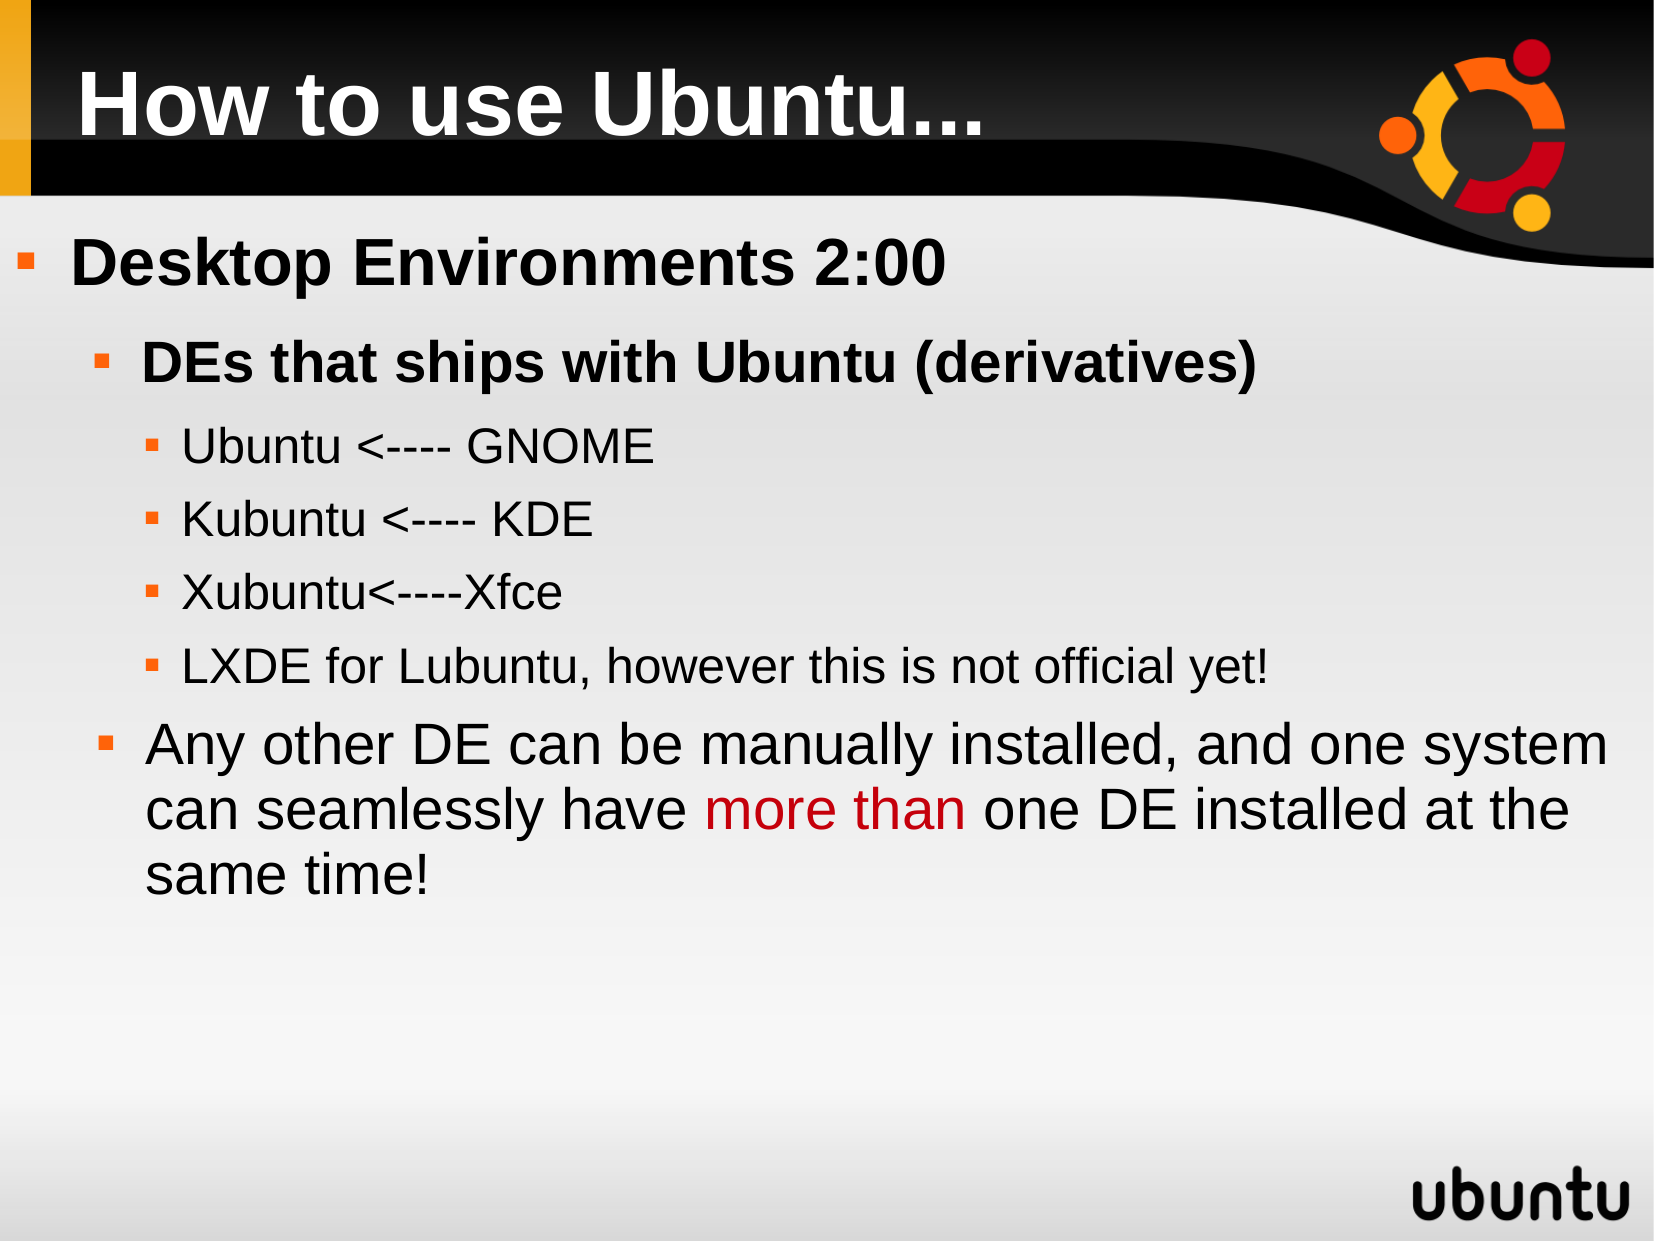

# How to use Ubuntu...
Desktop Environments 2:00
DEs that ships with Ubuntu (derivatives)
Ubuntu <---- GNOME
Kubuntu <---- KDE
Xubuntu<----Xfce
LXDE for Lubuntu, however this is not official yet!
Any other DE can be manually installed, and one system can seamlessly have more than one DE installed at the same time!